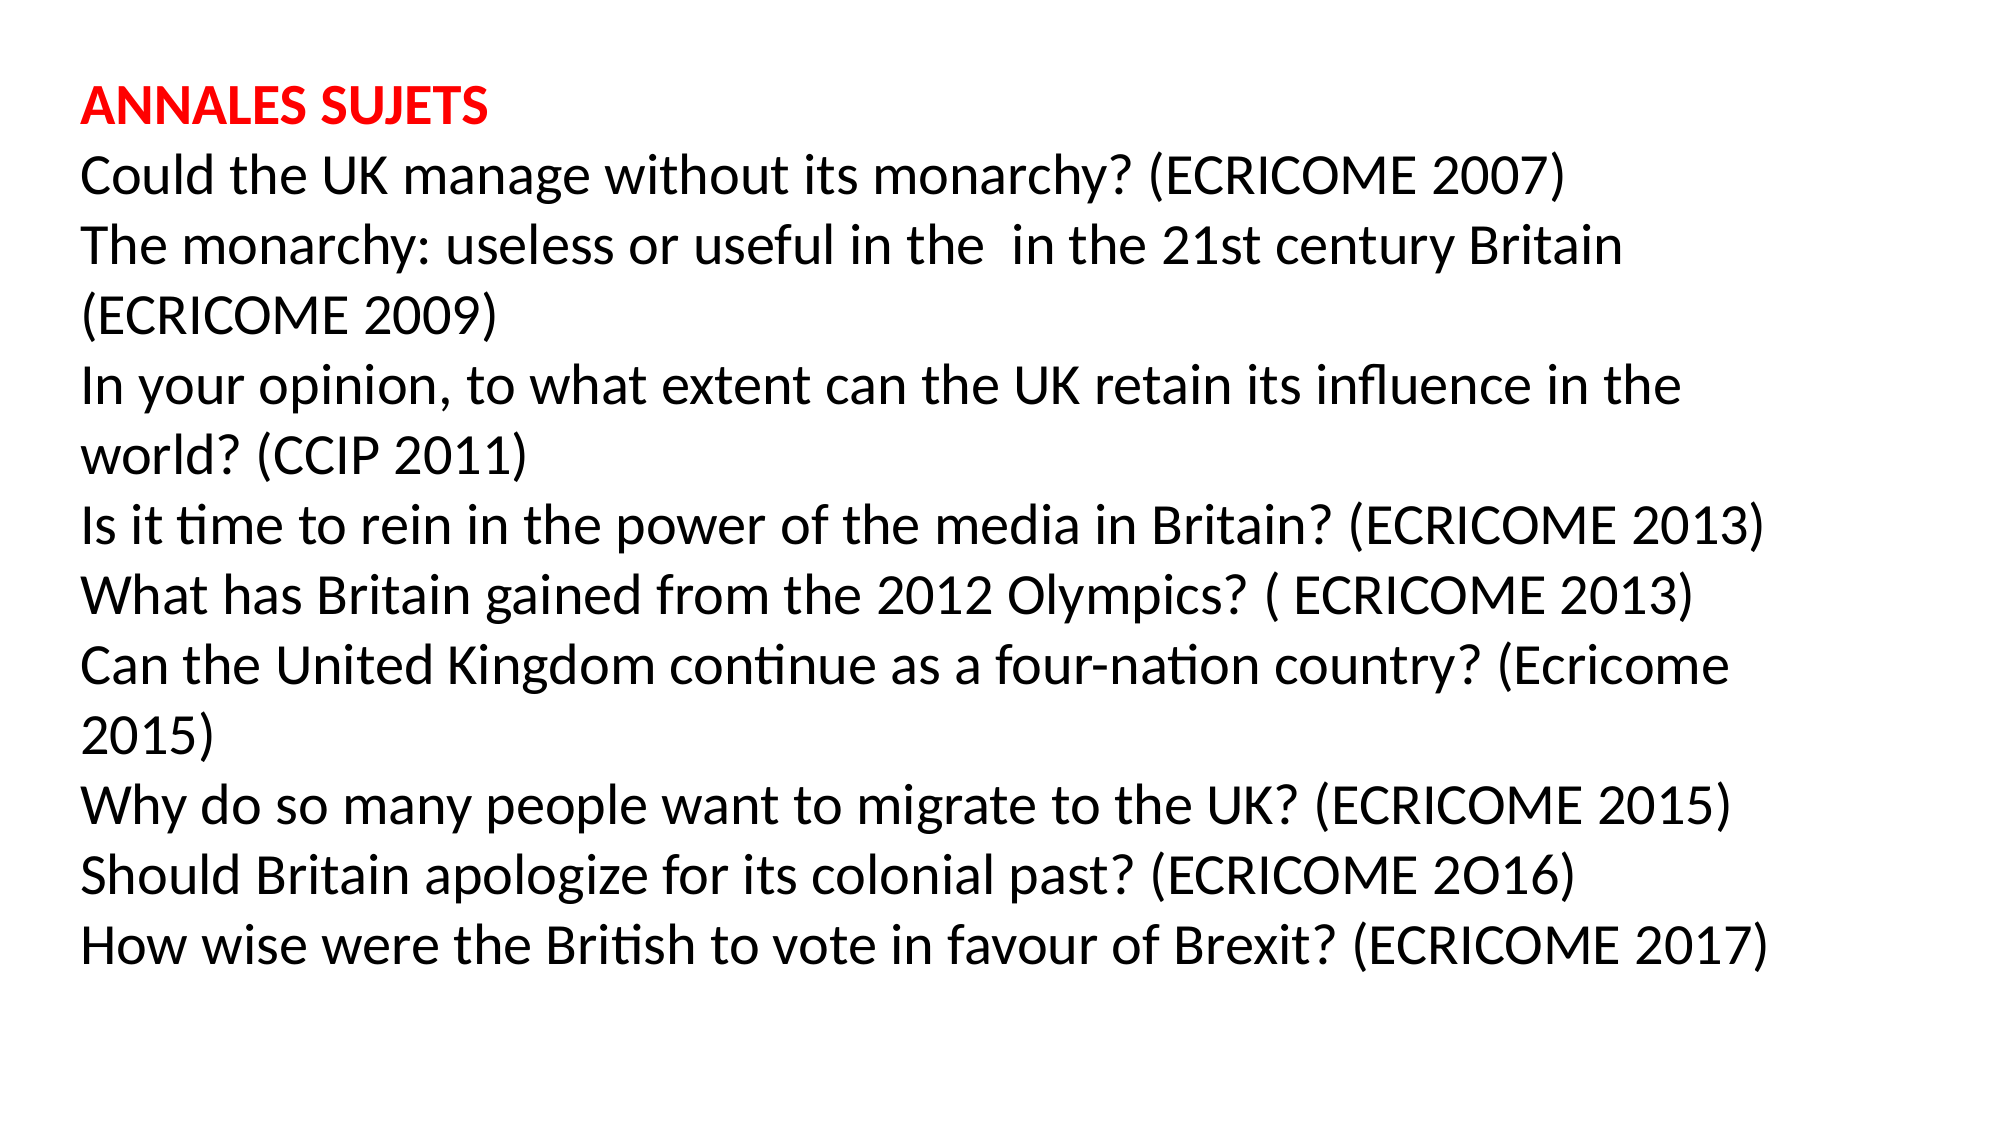

ANNALES SUJETS
Could the UK manage without its monarchy? (ECRICOME 2007)
The monarchy: useless or useful in the in the 21st century Britain (ECRICOME 2009)
In your opinion, to what extent can the UK retain its influence in the world? (CCIP 2011)
Is it time to rein in the power of the media in Britain? (ECRICOME 2013)
What has Britain gained from the 2012 Olympics? ( ECRICOME 2013)
Can the United Kingdom continue as a four-nation country? (Ecricome 2015)
Why do so many people want to migrate to the UK? (ECRICOME 2015)
Should Britain apologize for its colonial past? (ECRICOME 2O16)
How wise were the British to vote in favour of Brexit? (ECRICOME 2017)